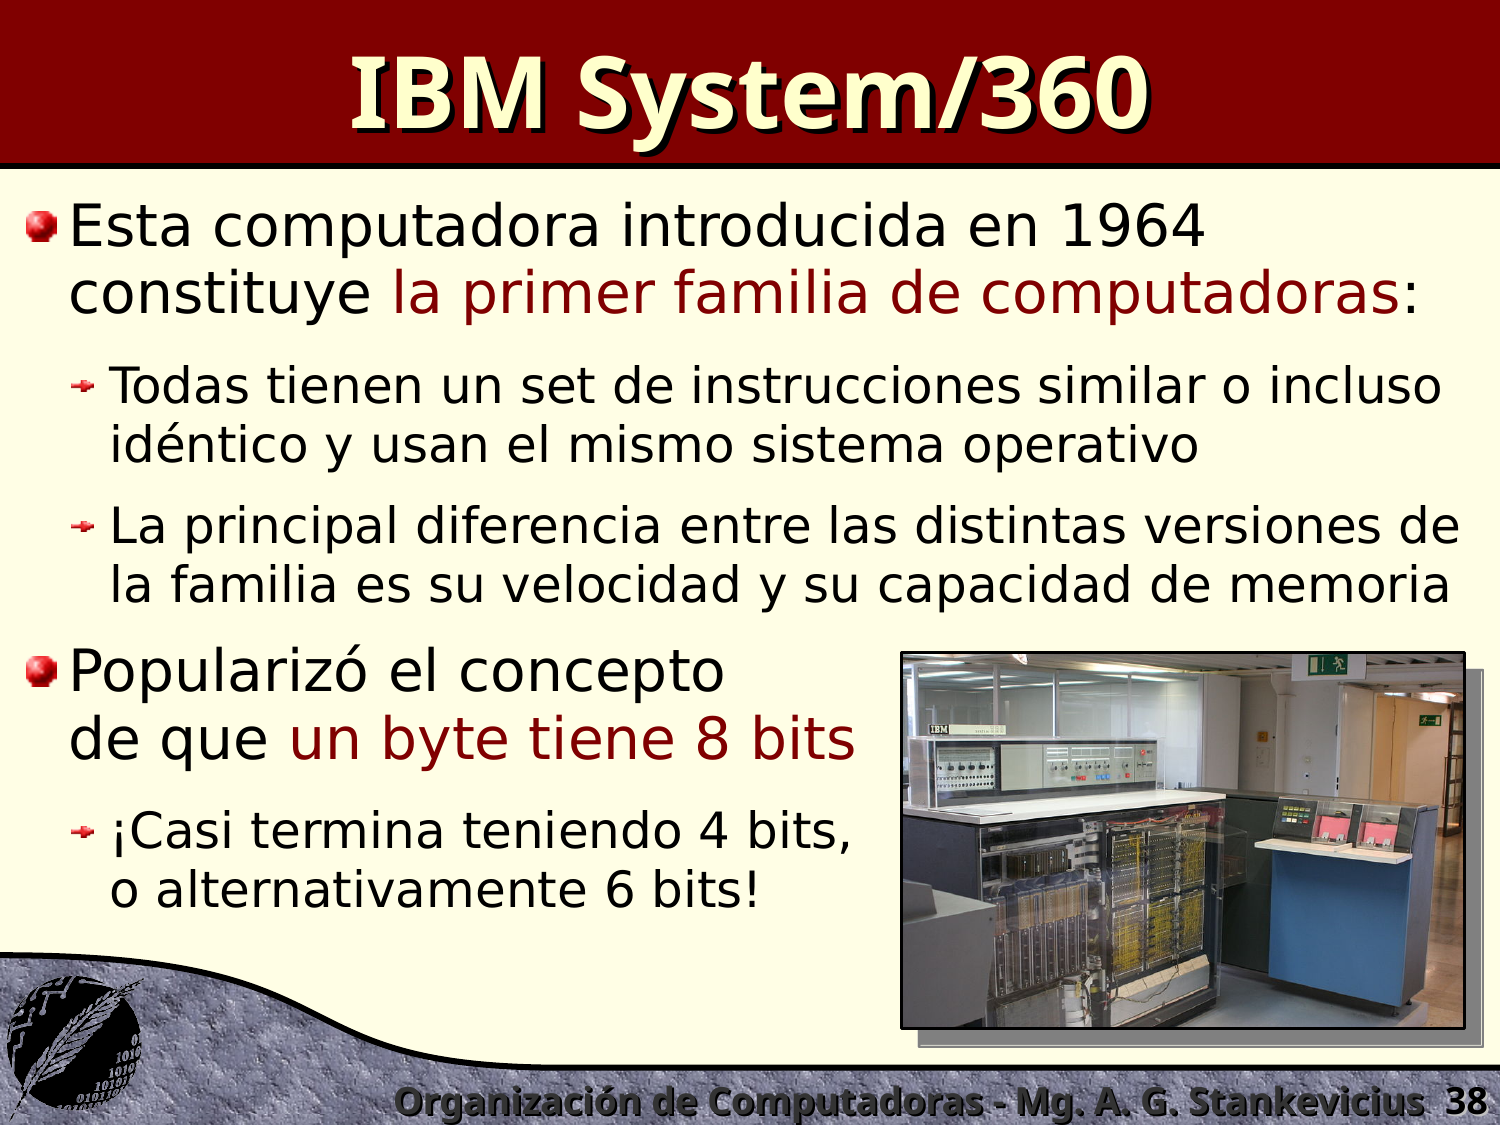

# IBM System/360
Esta computadora introducida en 1964 constituye la primer familia de computadoras:
Todas tienen un set de instrucciones similar o incluso idéntico y usan el mismo sistema operativo
La principal diferencia entre las distintas versiones de la familia es su velocidad y su capacidad de memoria
Popularizó el concepto
de que un byte tiene 8 bits
¡Casi termina teniendo 4 bits,
o alternativamente 6 bits!
38